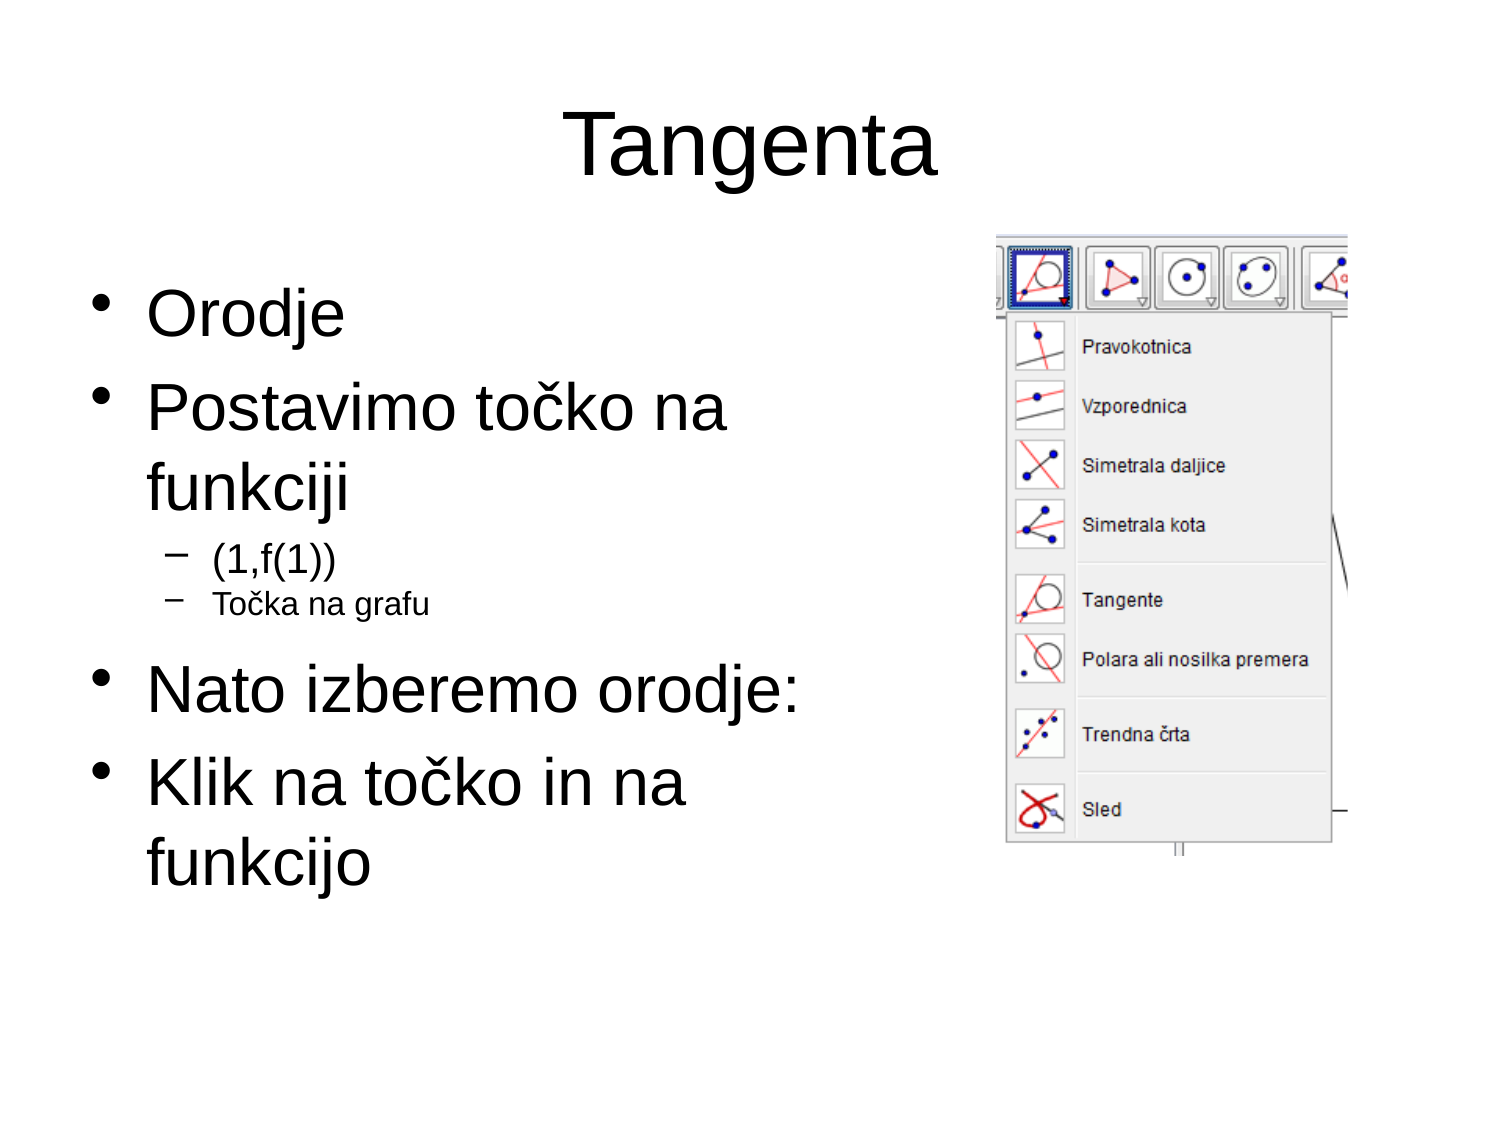

# Tangenta
Orodje
Postavimo točko na funkciji
(1,f(1))
Točka na grafu
Nato izberemo orodje:
Klik na točko in na funkcijo